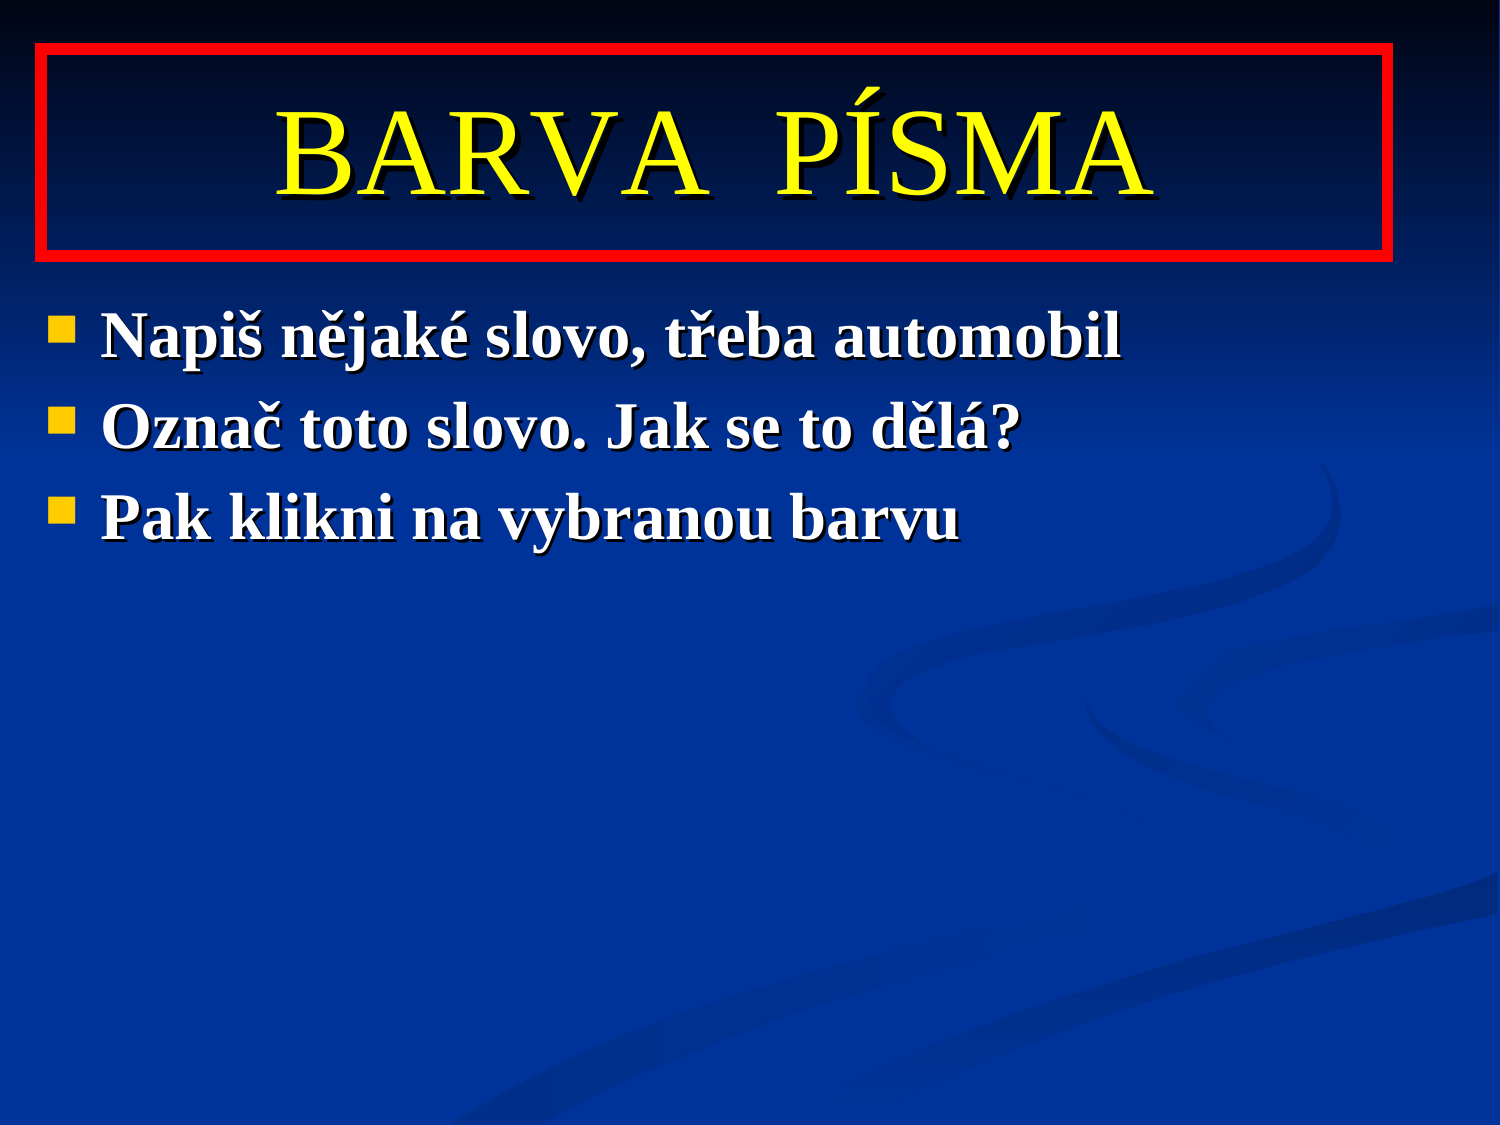

# BARVA PÍSMA
Napiš nějaké slovo, třeba automobil
Označ toto slovo. Jak se to dělá?
Pak klikni na vybranou barvu